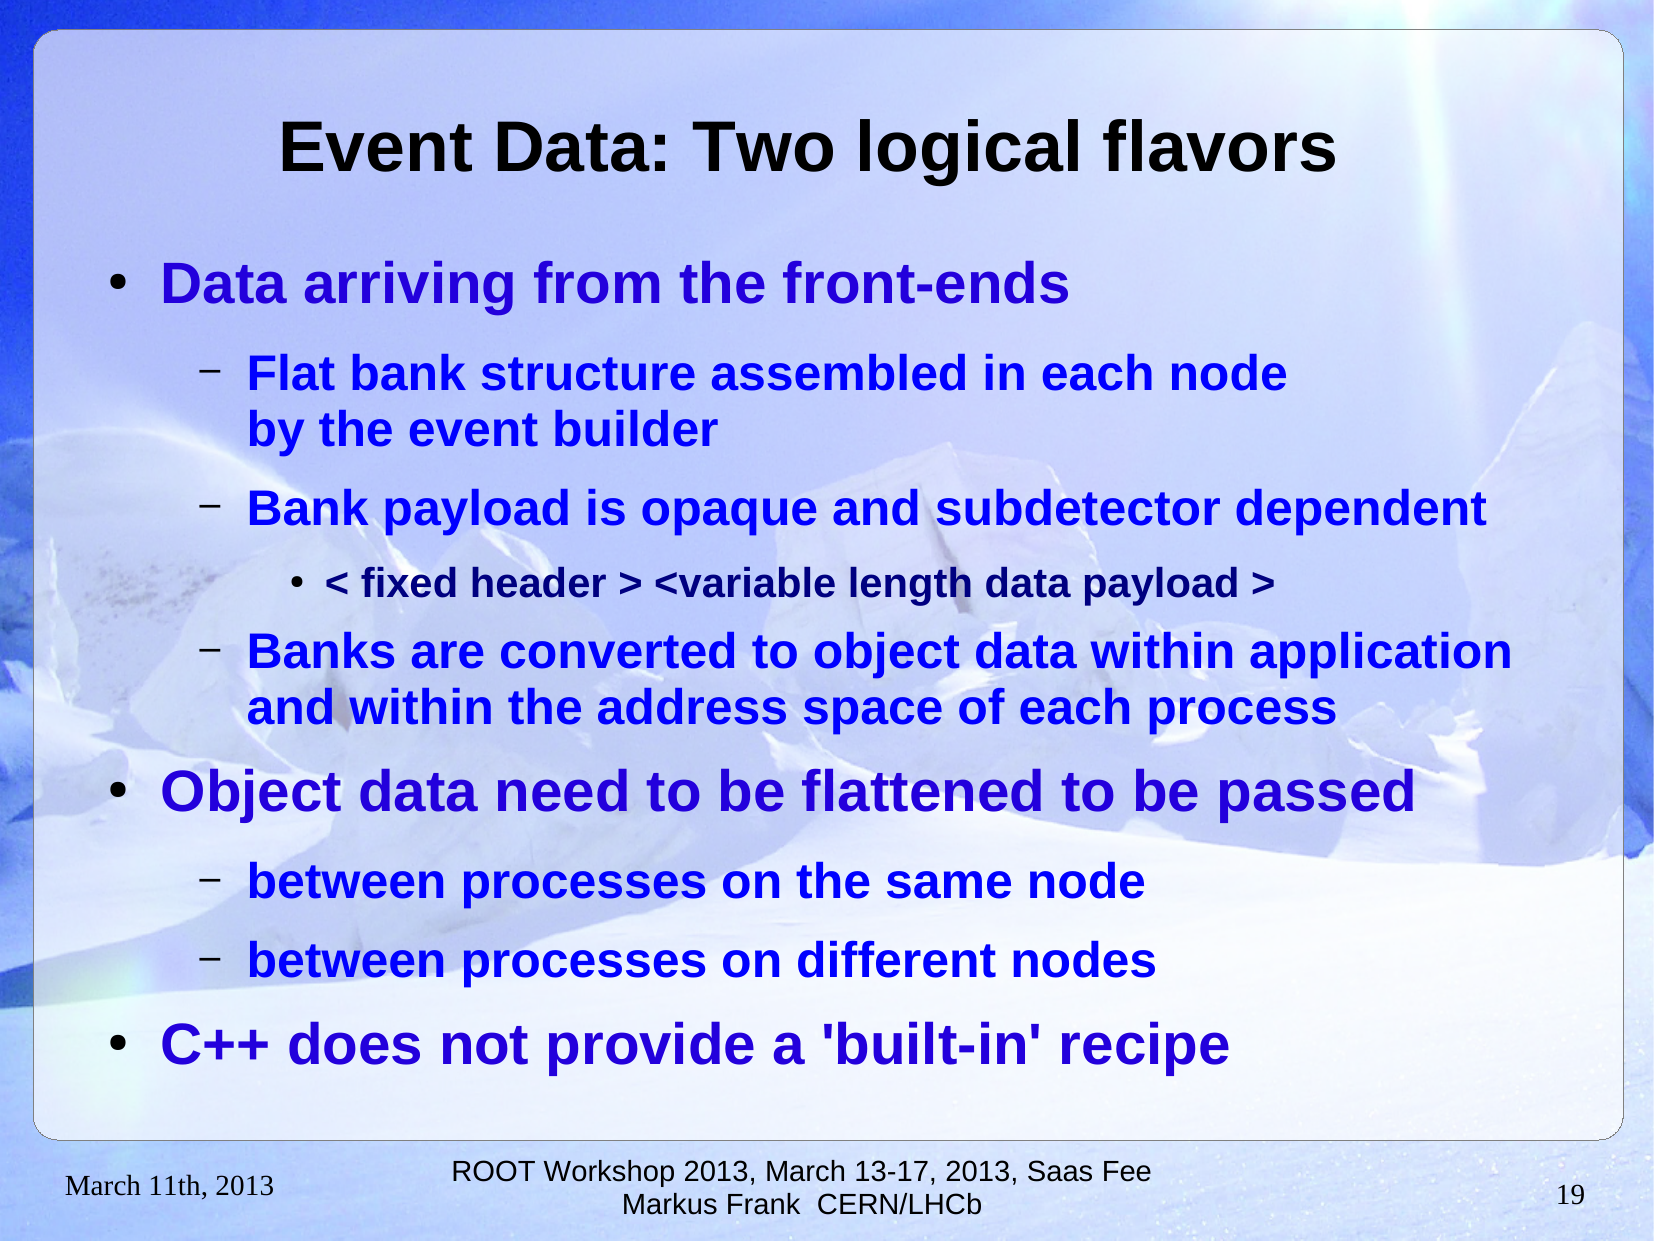

# Event Data: Two logical flavors
Data arriving from the front-ends
Flat bank structure assembled in each node
by the event builder
Bank payload is opaque and subdetector dependent
< fixed header > <variable length data payload >
Banks are converted to object data within application
and within the address space of each process
Object data need to be flattened to be passed
between processes on the same node
between processes on different nodes
C++ does not provide a 'built-in' recipe
March 11th, 2013
19